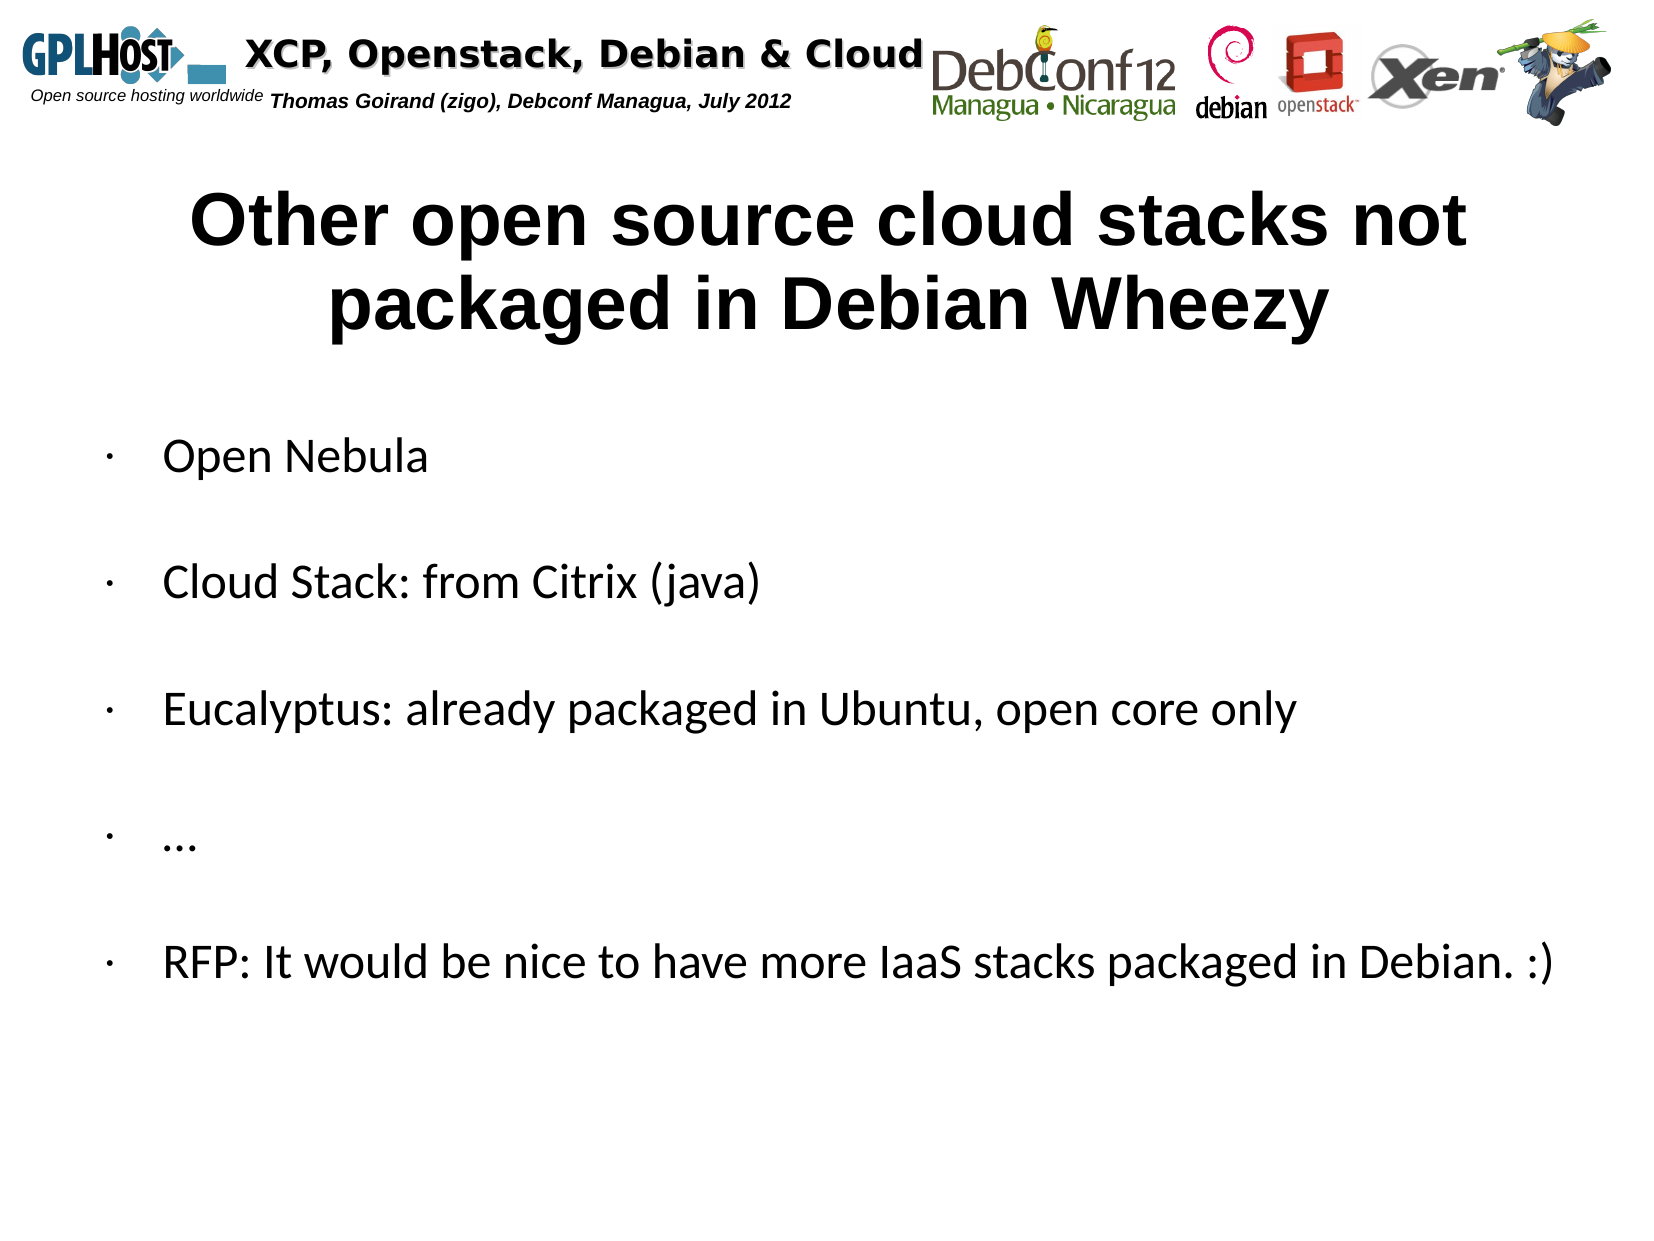

Other open source cloud stacks not packaged in Debian Wheezy
# Open Nebula
Cloud Stack: from Citrix (java)
Eucalyptus: already packaged in Ubuntu, open core only
…
RFP: It would be nice to have more IaaS stacks packaged in Debian. :)